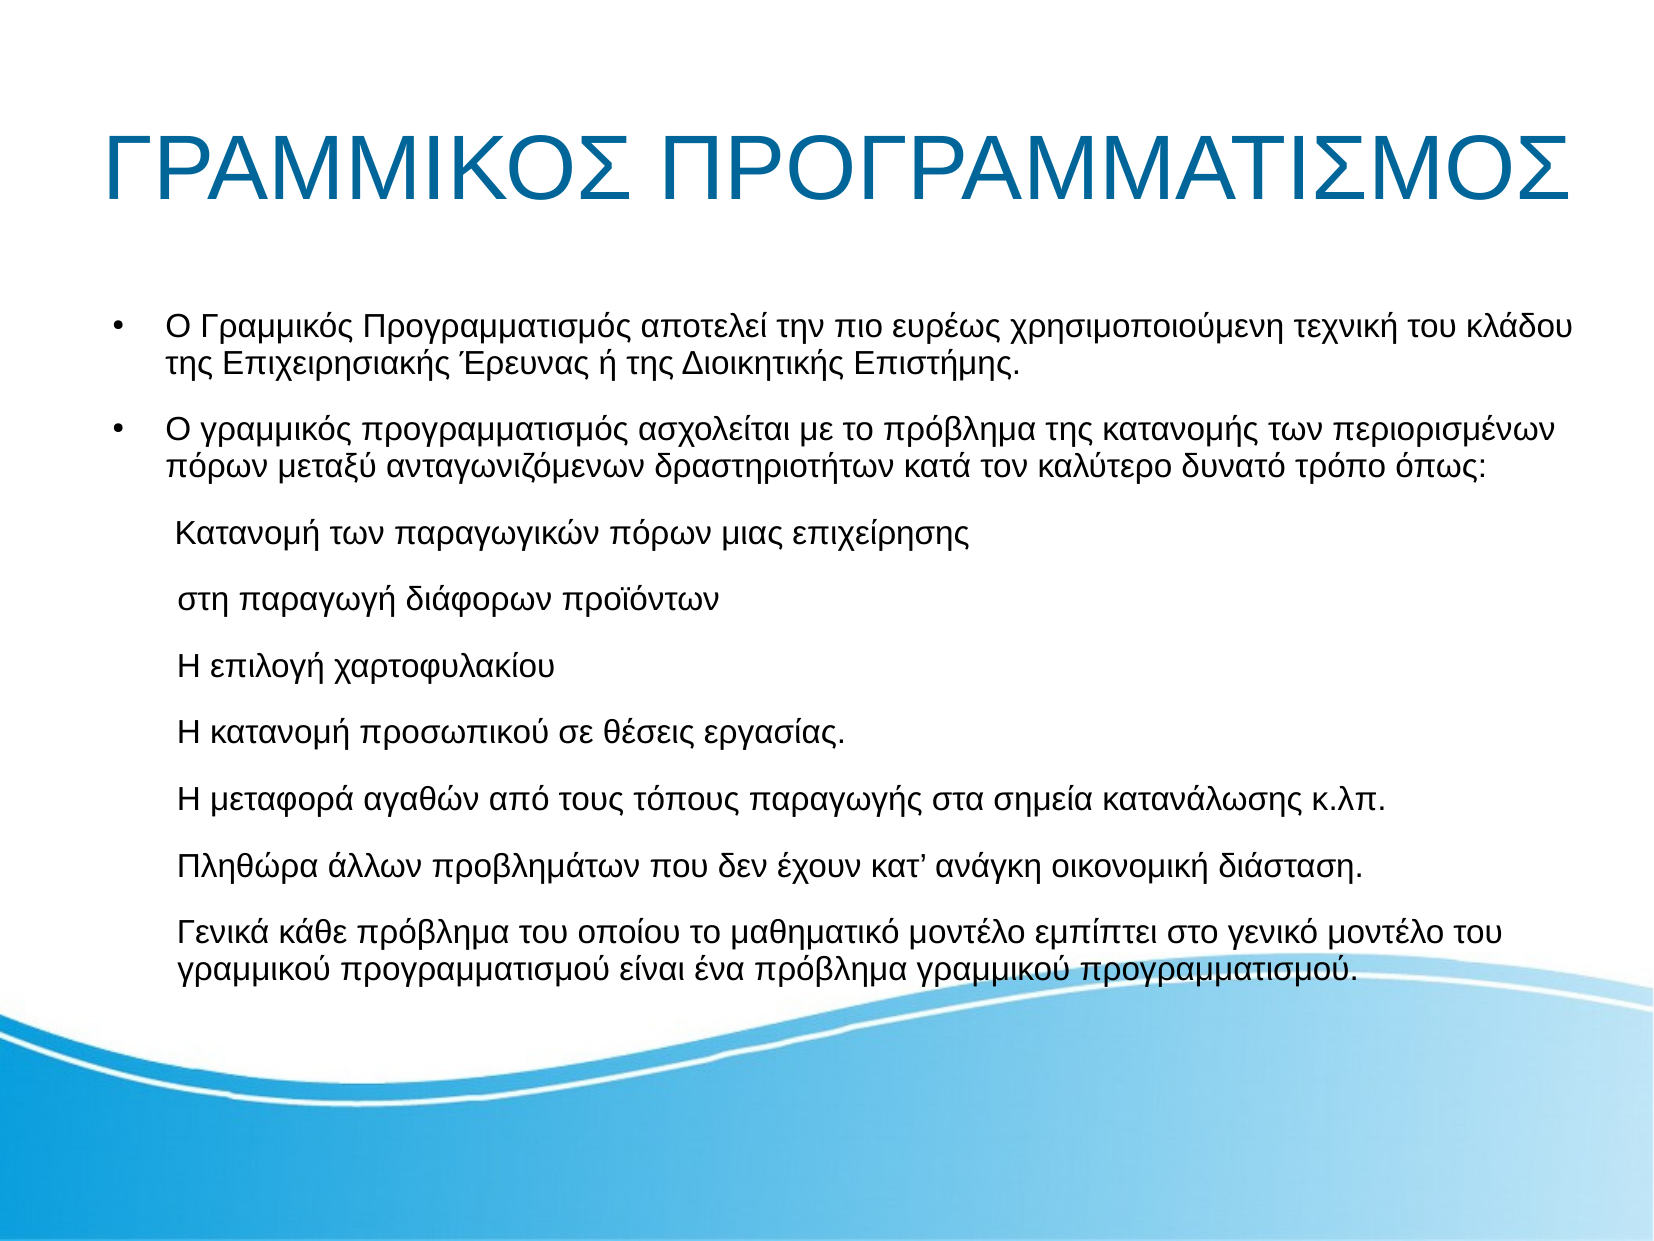

# ΓΡΑΜΜΙΚΟΣ ΠΡΟΓΡΑΜΜΑΤΙΣΜΟΣ
Ο Γραμμικός Προγραμματισμός αποτελεί την πιο ευρέως χρησιμοποιούμενη τεχνική του κλάδου της Επιχειρησιακής Έρευνας ή της Διοικητικής Επιστήμης.
O γραμμικός προγραμματισμός ασχολείται με το πρόβλημα της κατανομής των περιορισμένων πόρων μεταξύ ανταγωνιζόμενων δραστηριοτήτων κατά τον καλύτερο δυνατό τρόπο όπως:
 Κατανομή των παραγωγικών πόρων μιας επιχείρησης
στη παραγωγή διάφορων προϊόντων
 Η επιλογή χαρτοφυλακίου
 Η κατανομή προσωπικού σε θέσεις εργασίας.
 Η μεταφορά αγαθών από τους τόπους παραγωγής στα σημεία κατανάλωσης κ.λπ.
 Πληθώρα άλλων προβλημάτων που δεν έχουν κατ’ ανάγκη οικονομική διάσταση.
 Γενικά κάθε πρόβλημα του οποίου το μαθηματικό μοντέλο εμπίπτει στο γενικό μοντέλο του γραμμικού προγραμματισμού είναι ένα πρόβλημα γραμμικού προγραμματισμού.